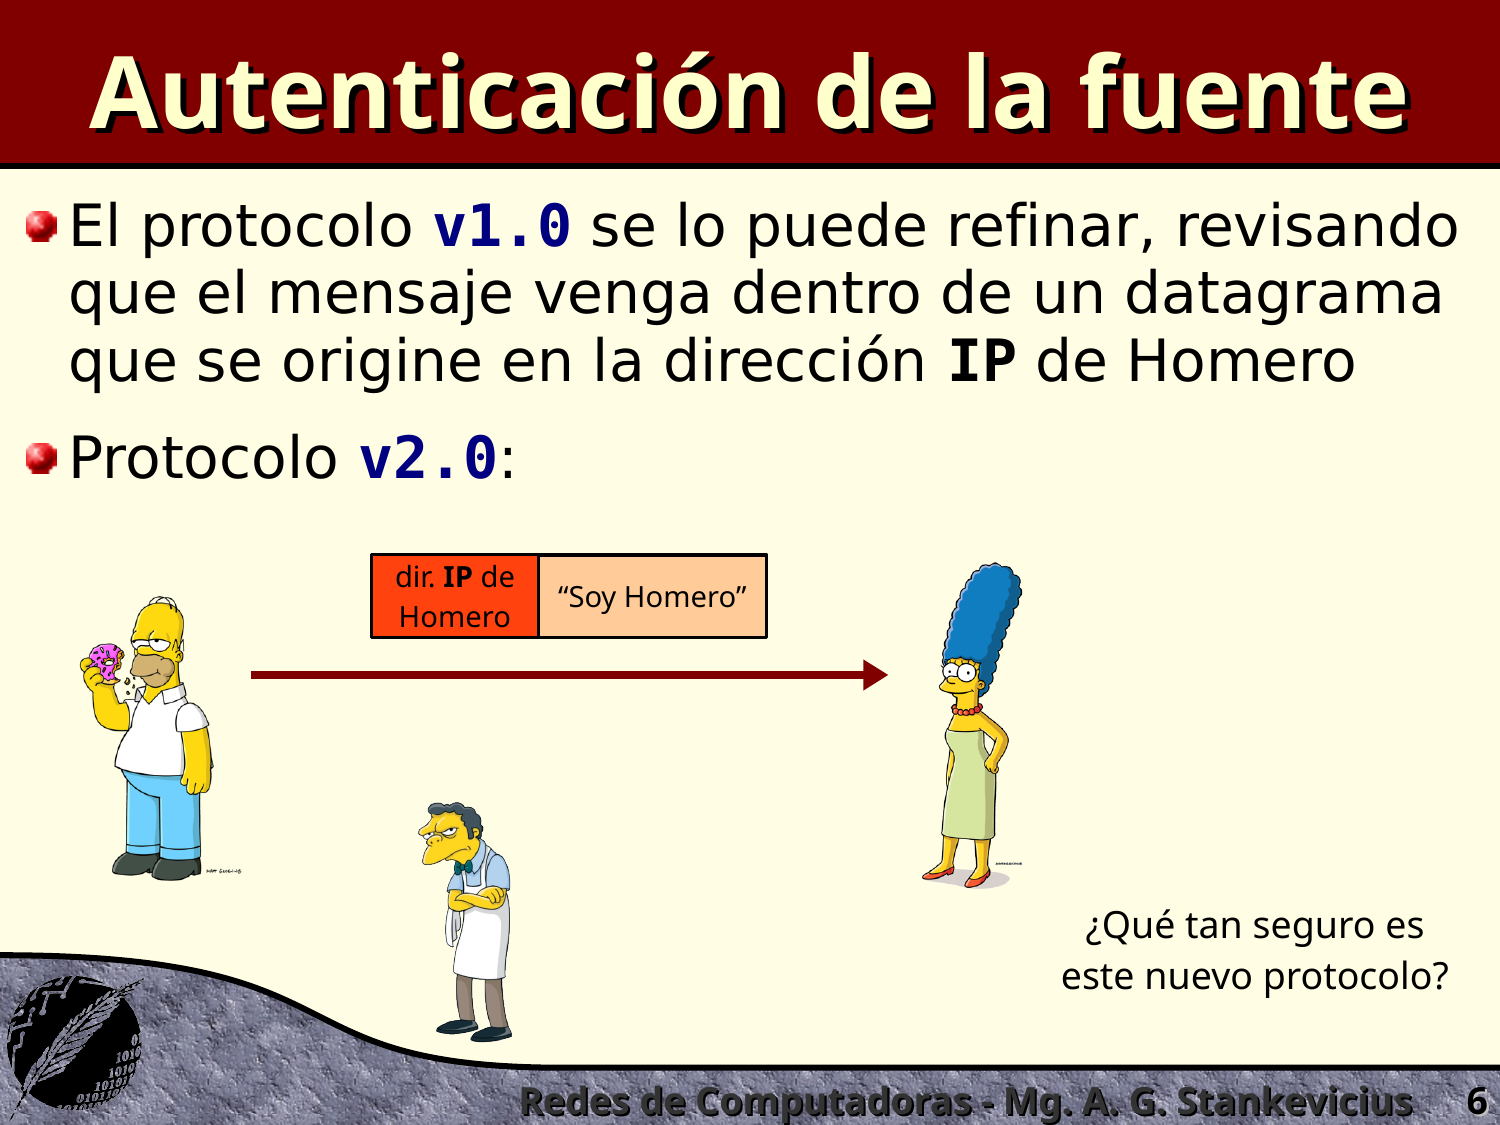

# Autenticación de la fuente
El protocolo v1.0 se lo puede refinar, revisando que el mensaje venga dentro de un datagrama que se origine en la dirección IP de Homero
Protocolo v2.0:
dir. IP de
Homero
“Soy Homero”
¿Qué tan seguro es
este nuevo protocolo?
6